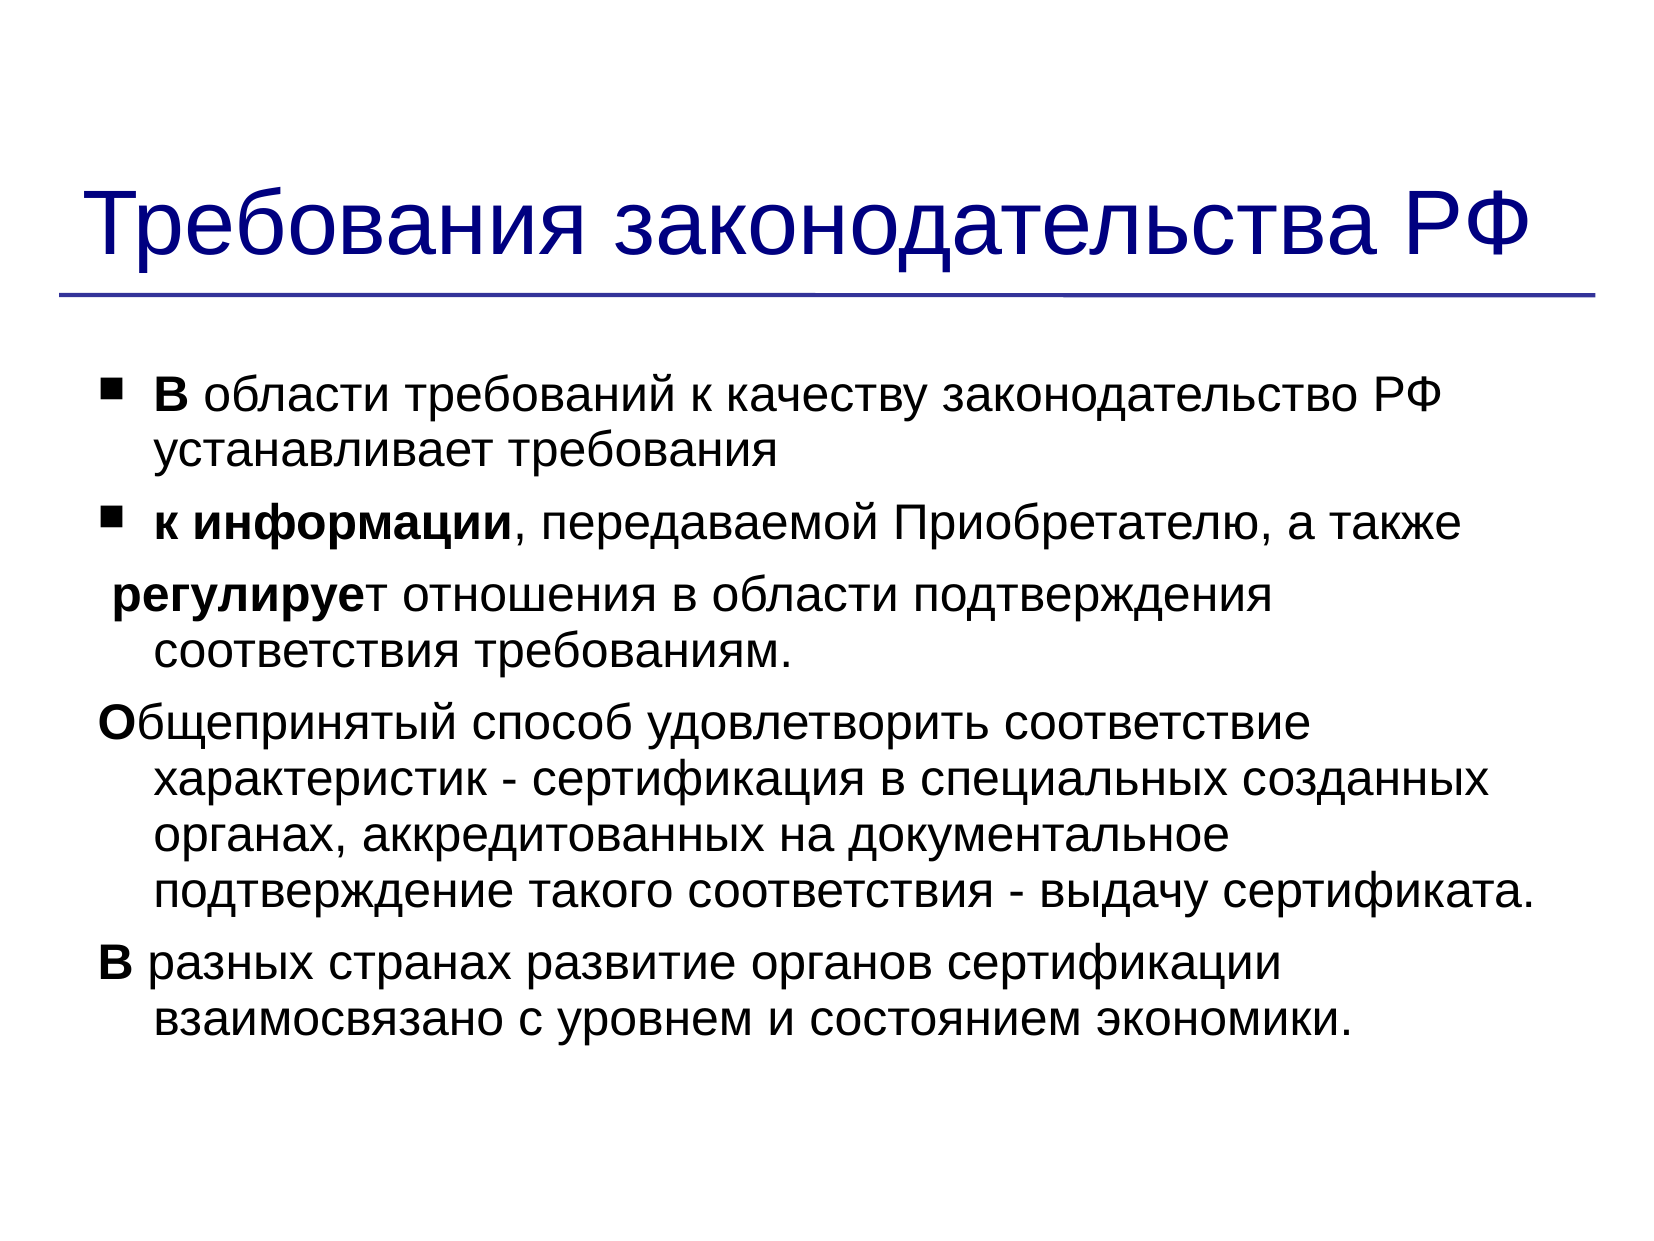

# Требования законодательства РФ
В области требований к качеству законодательство РФ устанавливает требования
к информации, передаваемой Приобретателю, а также
 регулирует отношения в области подтверждения соответствия требованиям.
Общепринятый способ удовлетворить соответствие характеристик - сертификация в специальных созданных органах, аккредитованных на документальное подтверждение такого соответствия - выдачу сертификата.
В разных странах развитие органов сертификации взаимосвязано с уровнем и состоянием экономики.